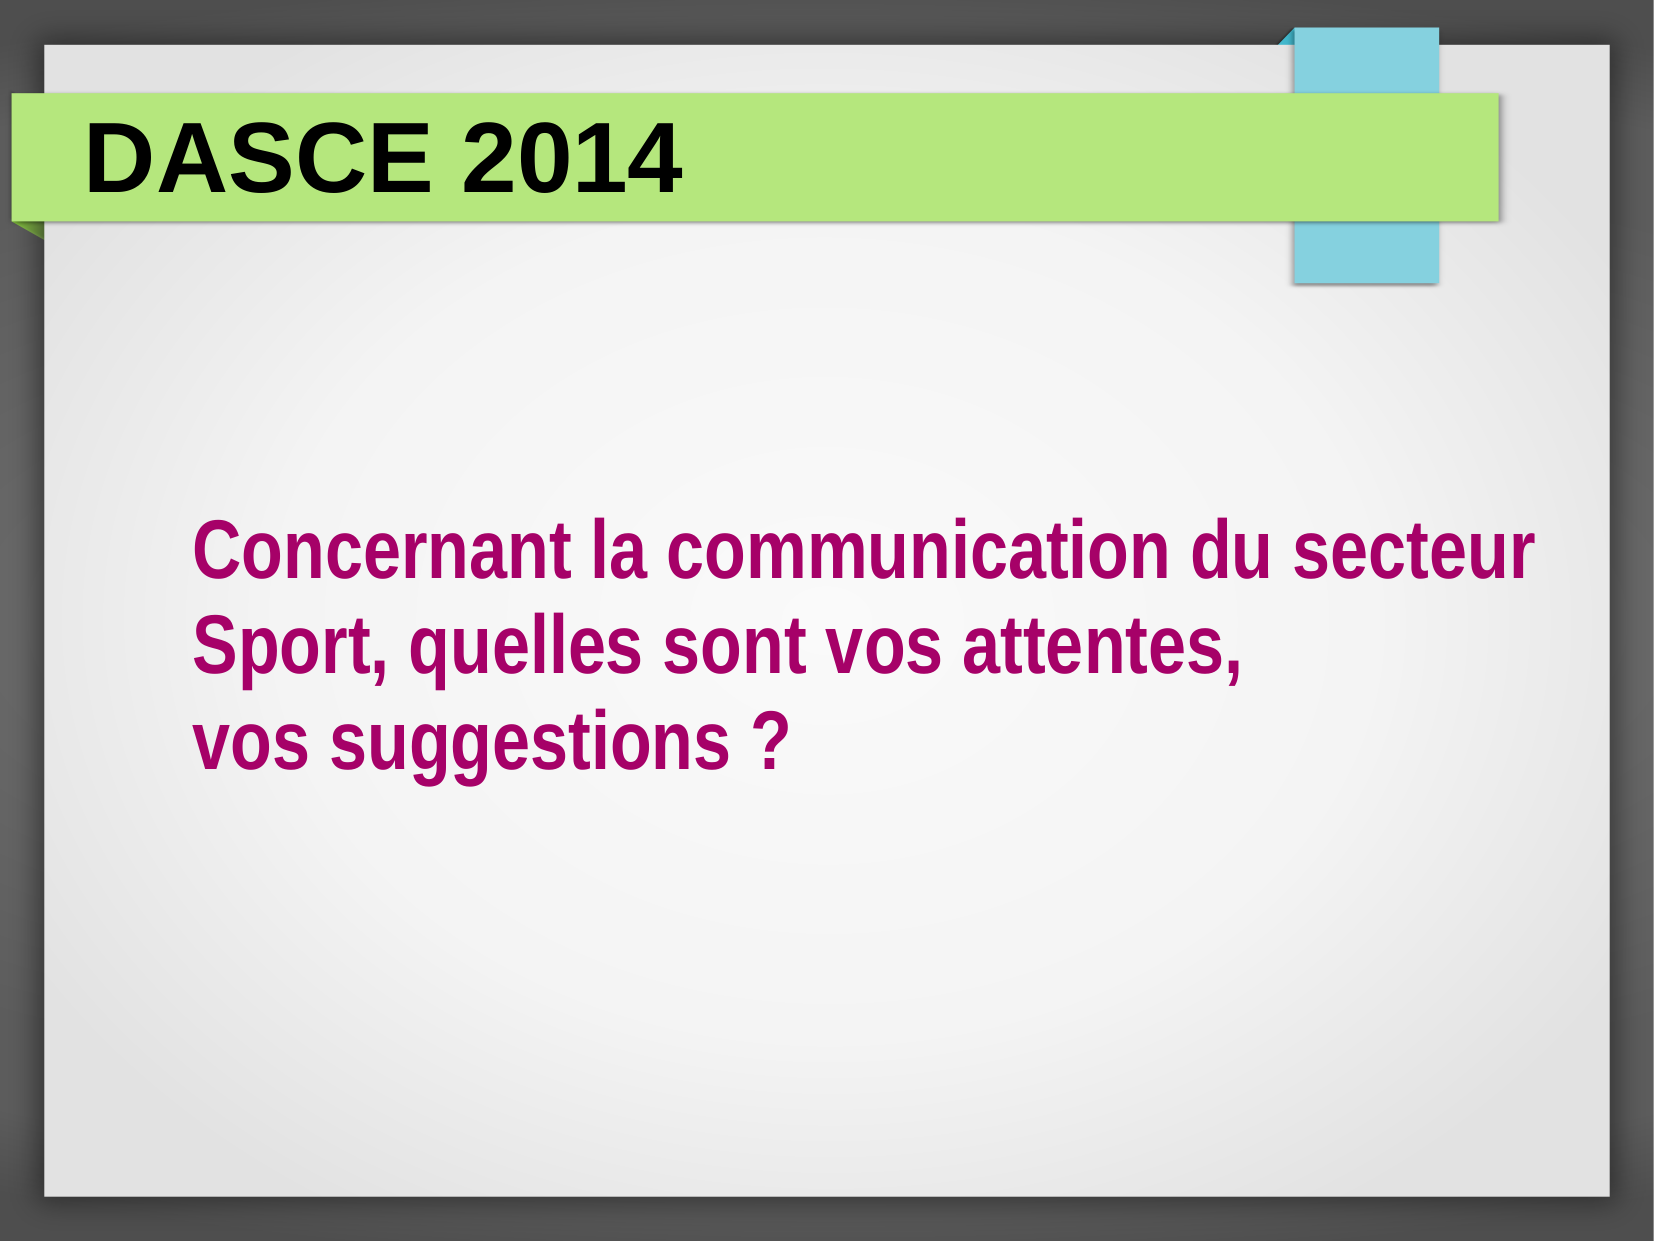

# DASCE 2014
Concernant la communication du secteur Sport, quelles sont vos attentes,
vos suggestions ?